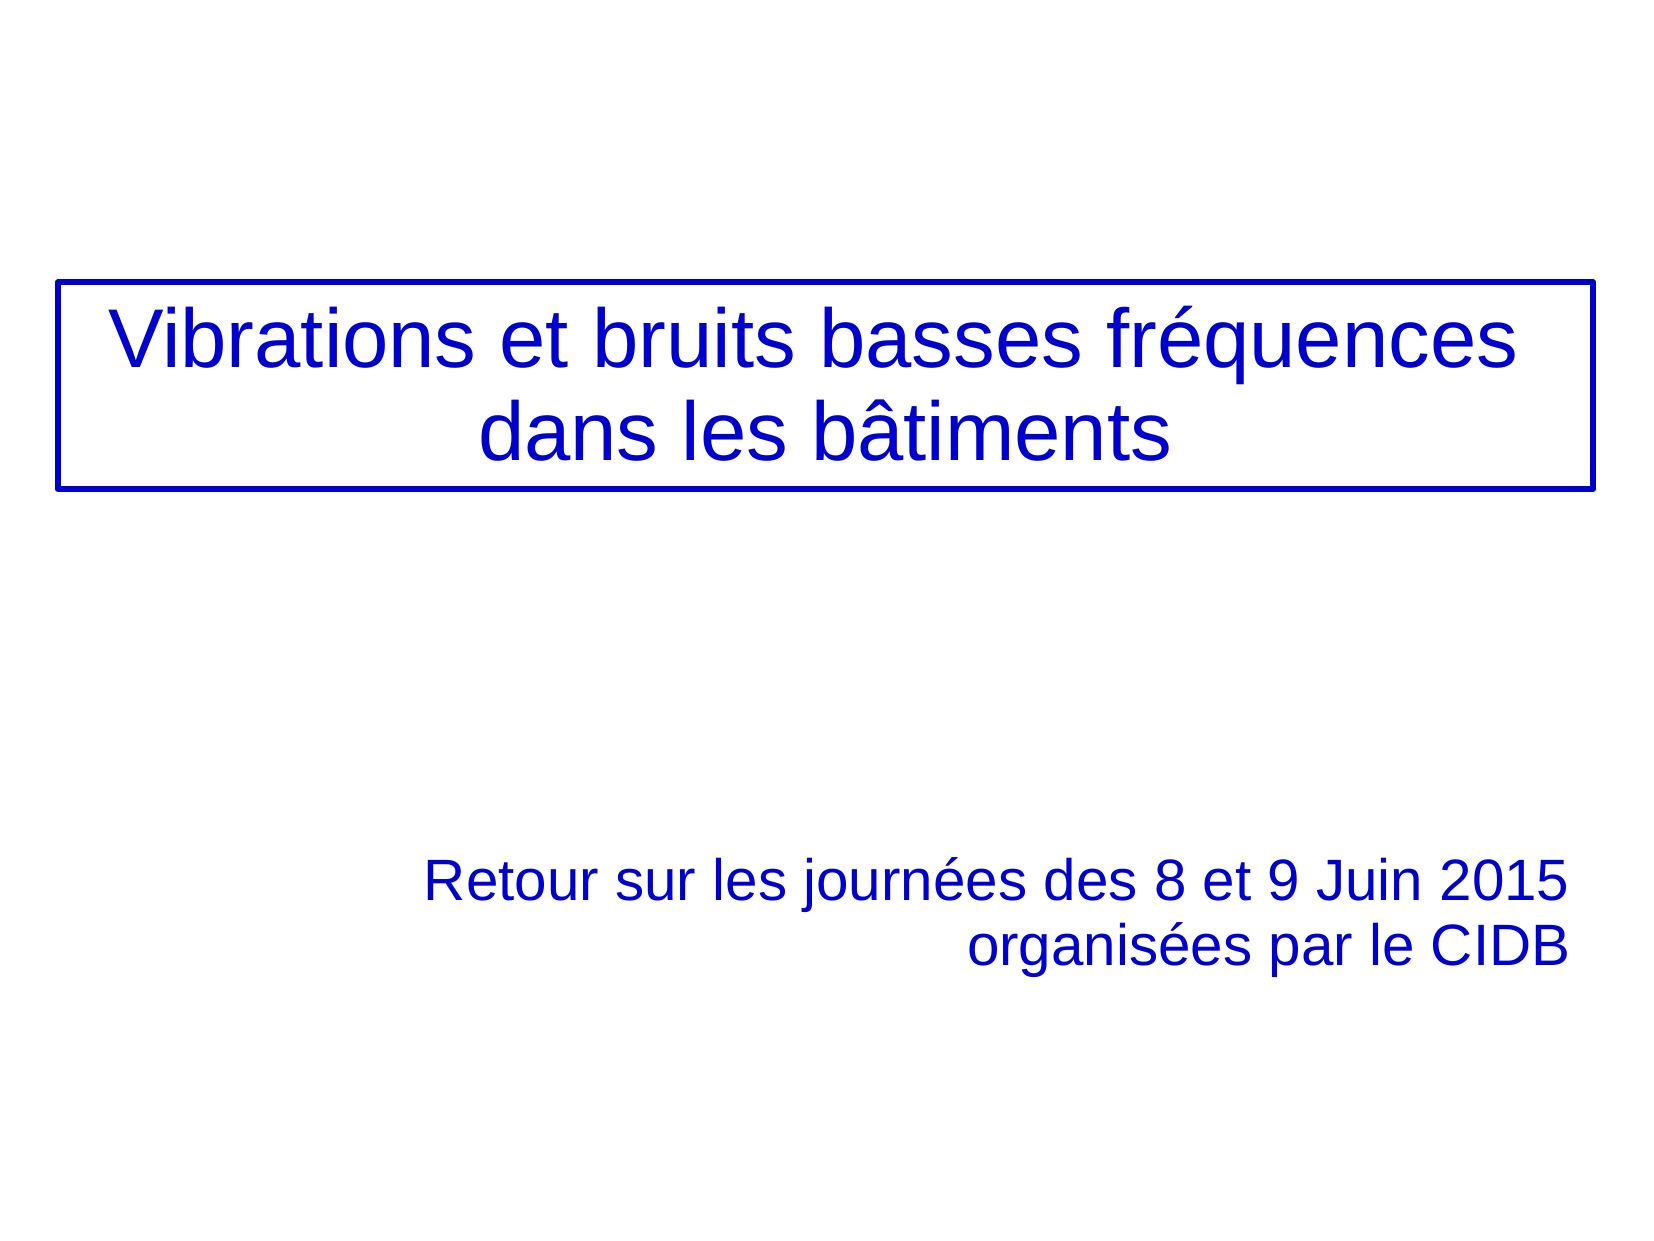

Vibrations et bruits basses fréquences
dans les bâtiments
# Retour sur les journées des 8 et 9 Juin 2015 organisées par le CIDB